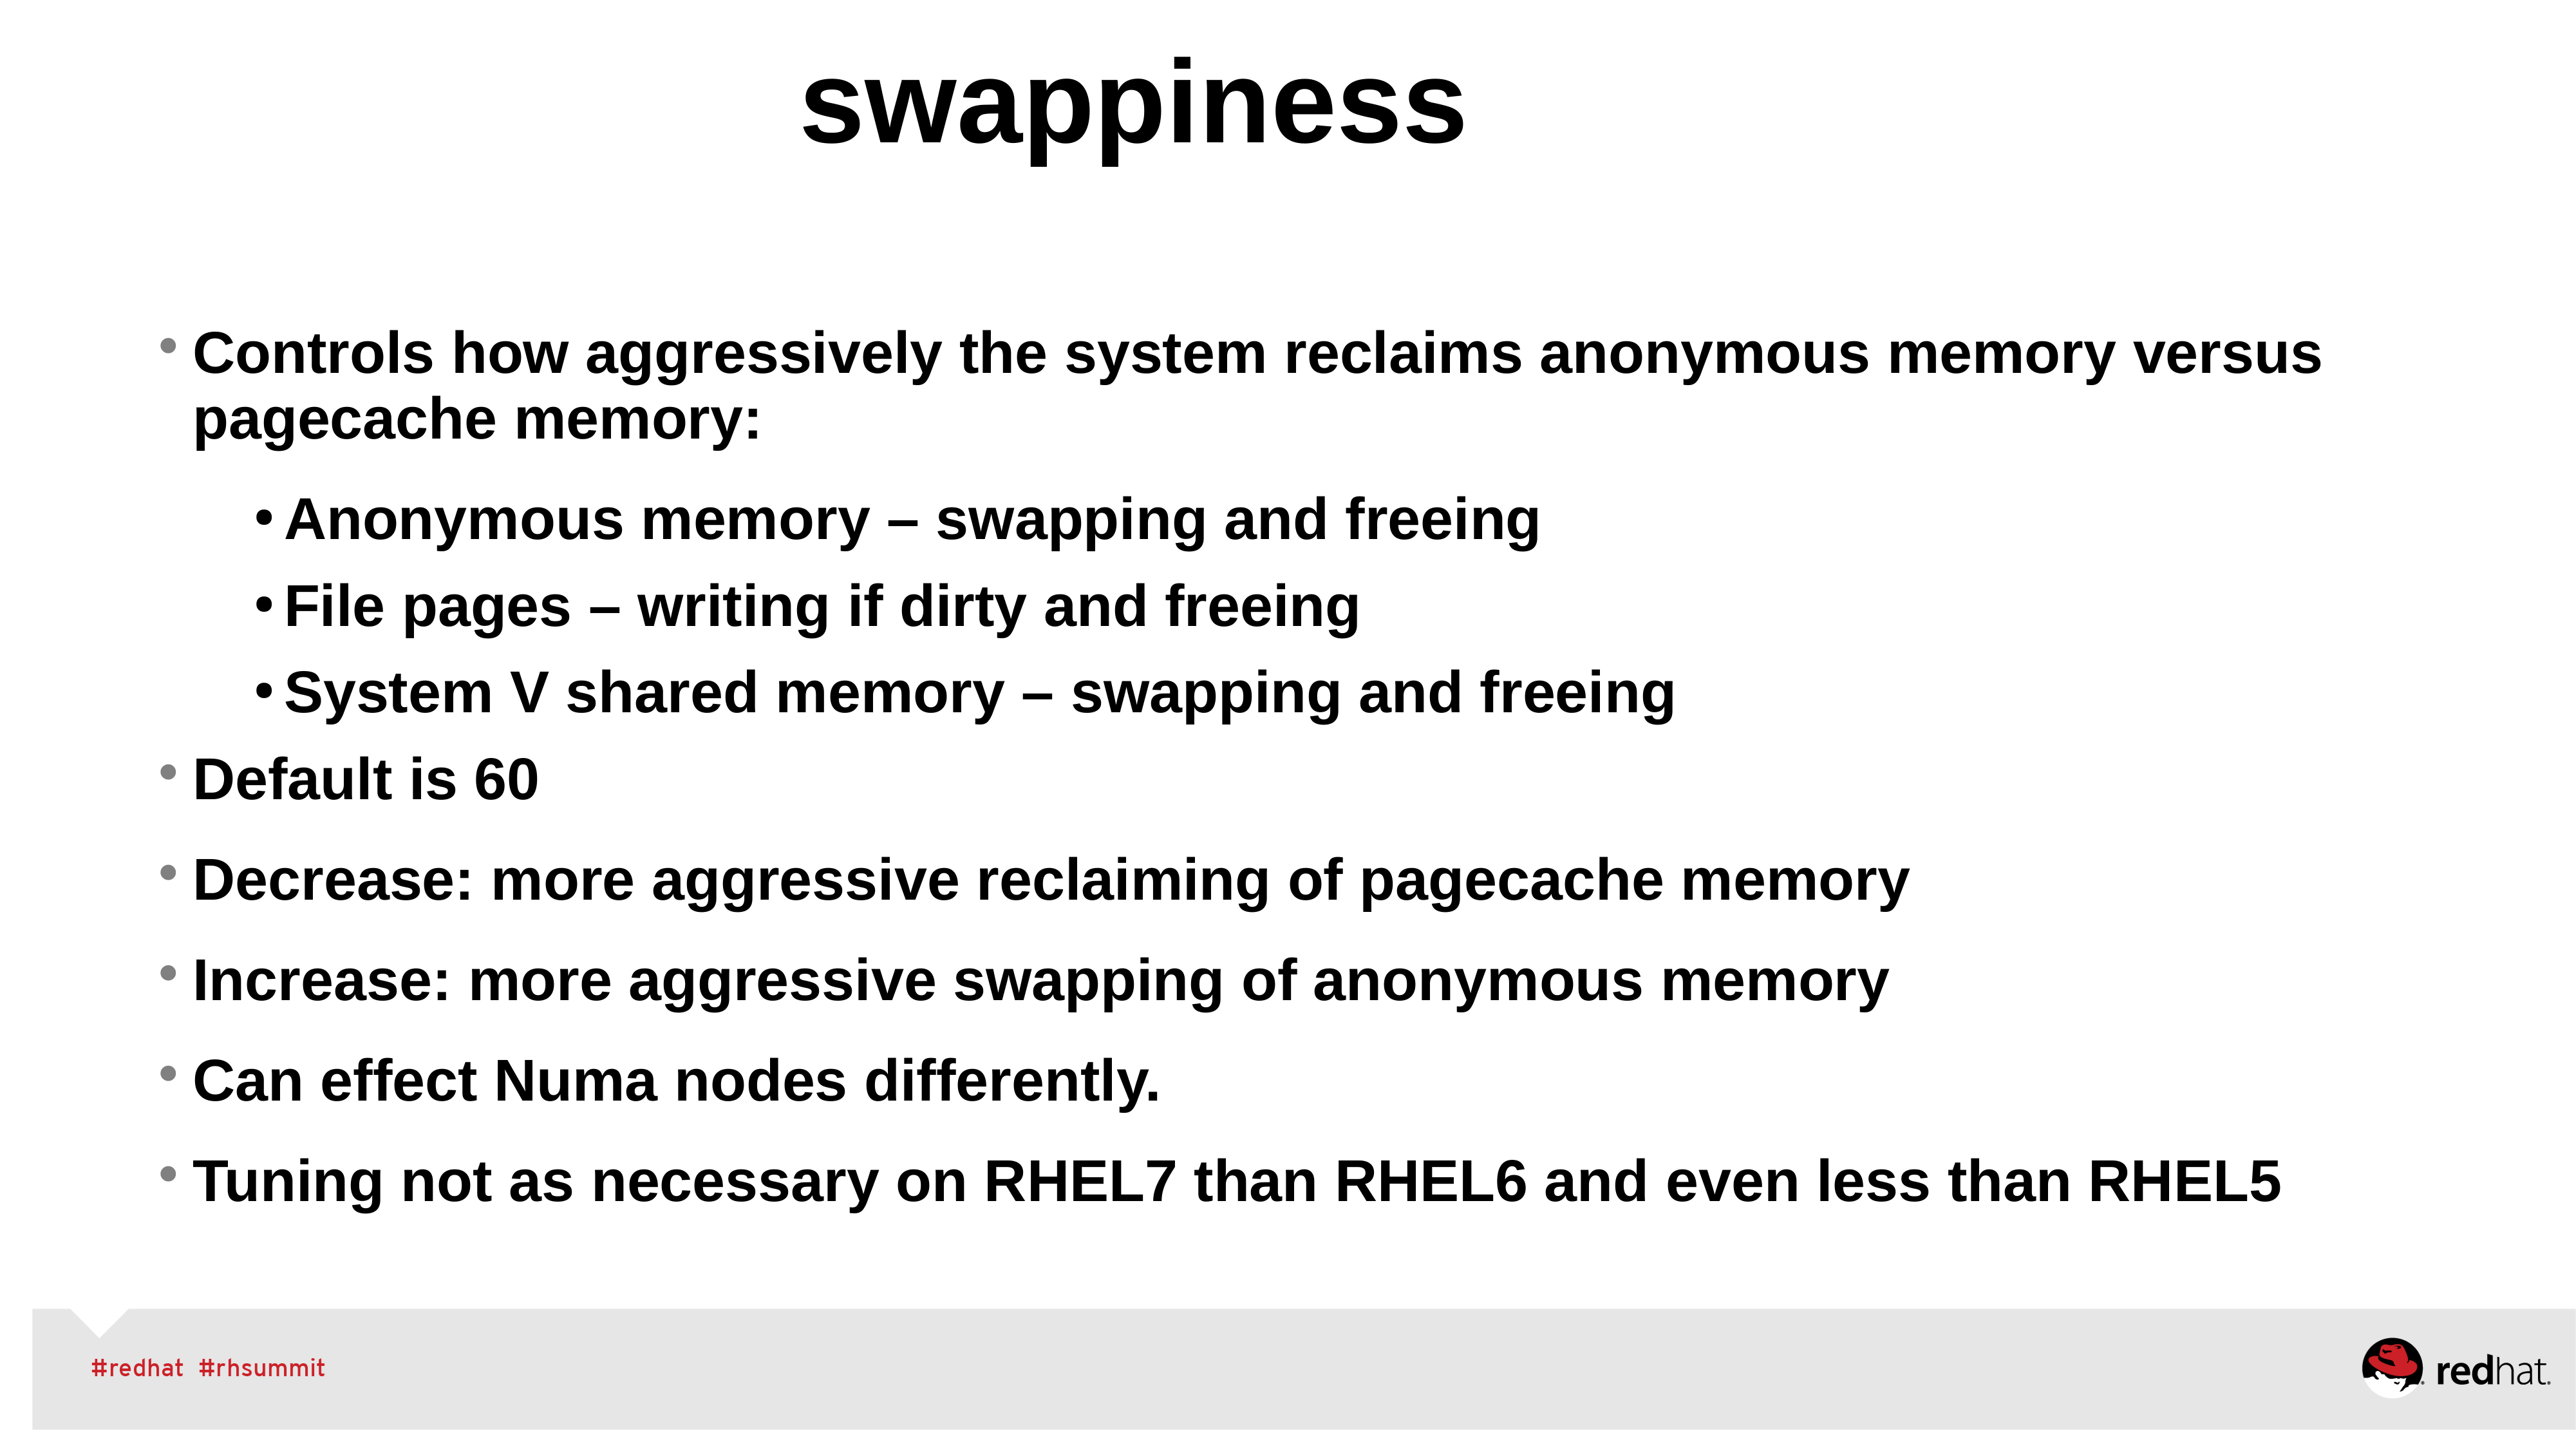

swappiness
# Controls how aggressively the system reclaims anonymous memory versus pagecache memory:
Anonymous memory – swapping and freeing
File pages – writing if dirty and freeing
System V shared memory – swapping and freeing
Default is 60
Decrease: more aggressive reclaiming of pagecache memory
Increase: more aggressive swapping of anonymous memory
Can effect Numa nodes differently.
Tuning not as necessary on RHEL7 than RHEL6 and even less than RHEL5